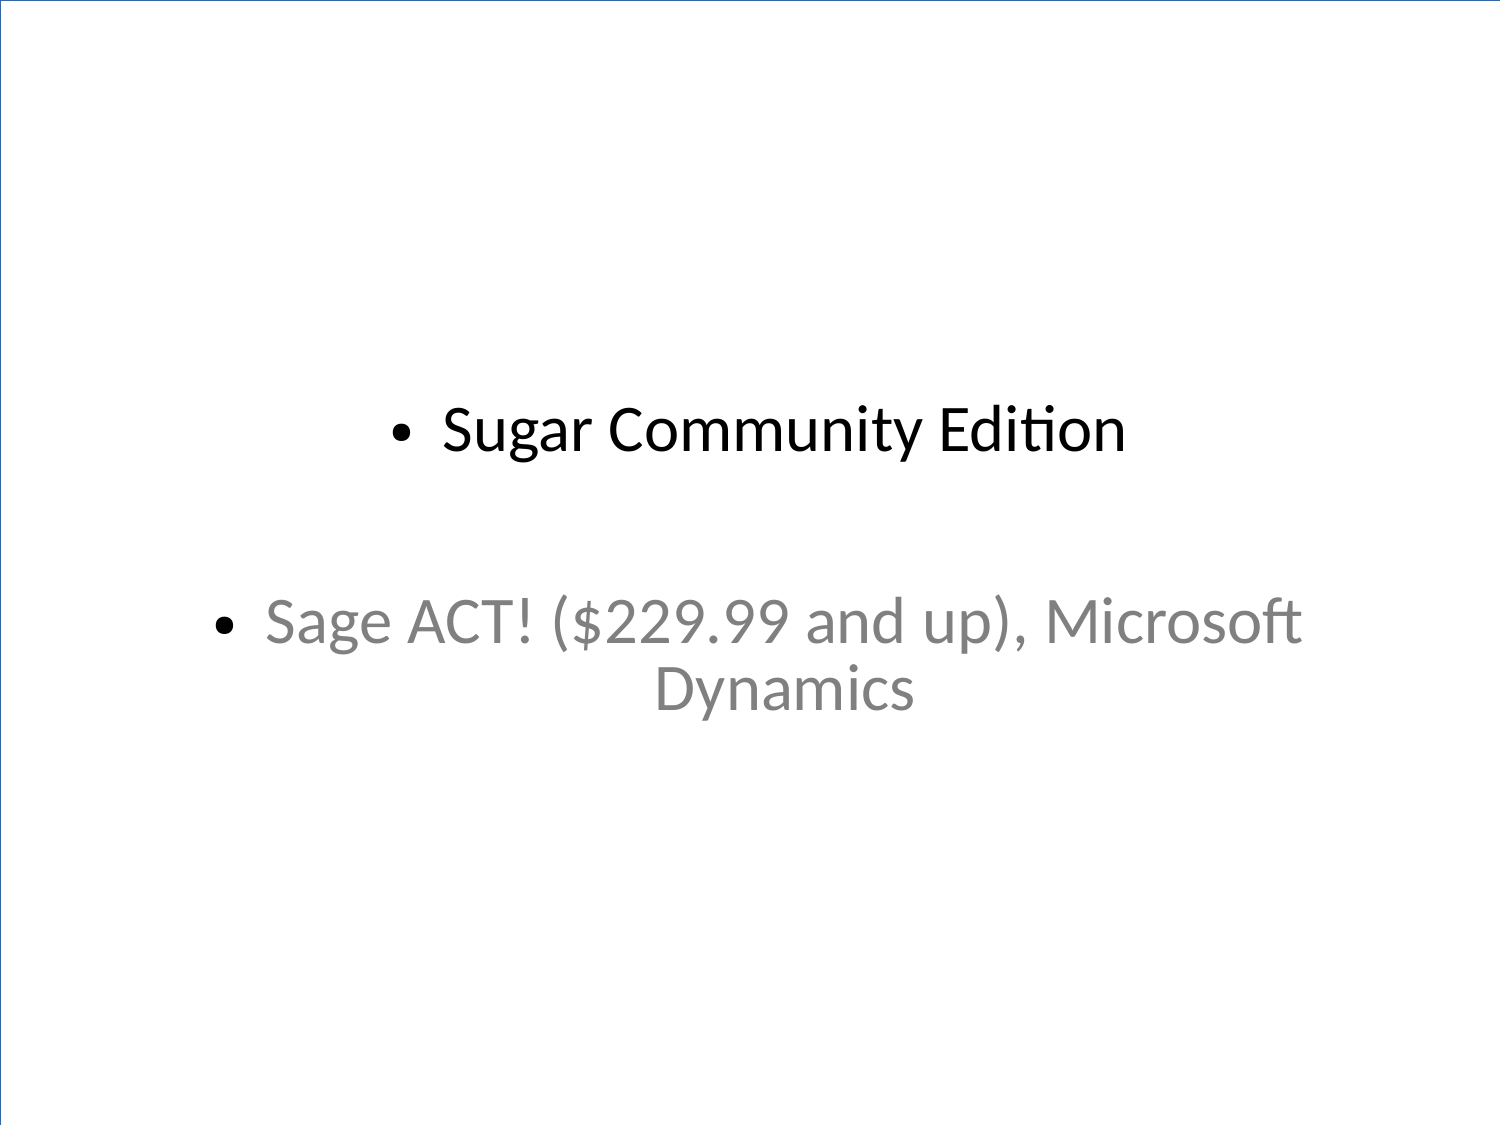

# Sugar Community Edition
Sage ACT! ($229.99 and up), Microsoft Dynamics